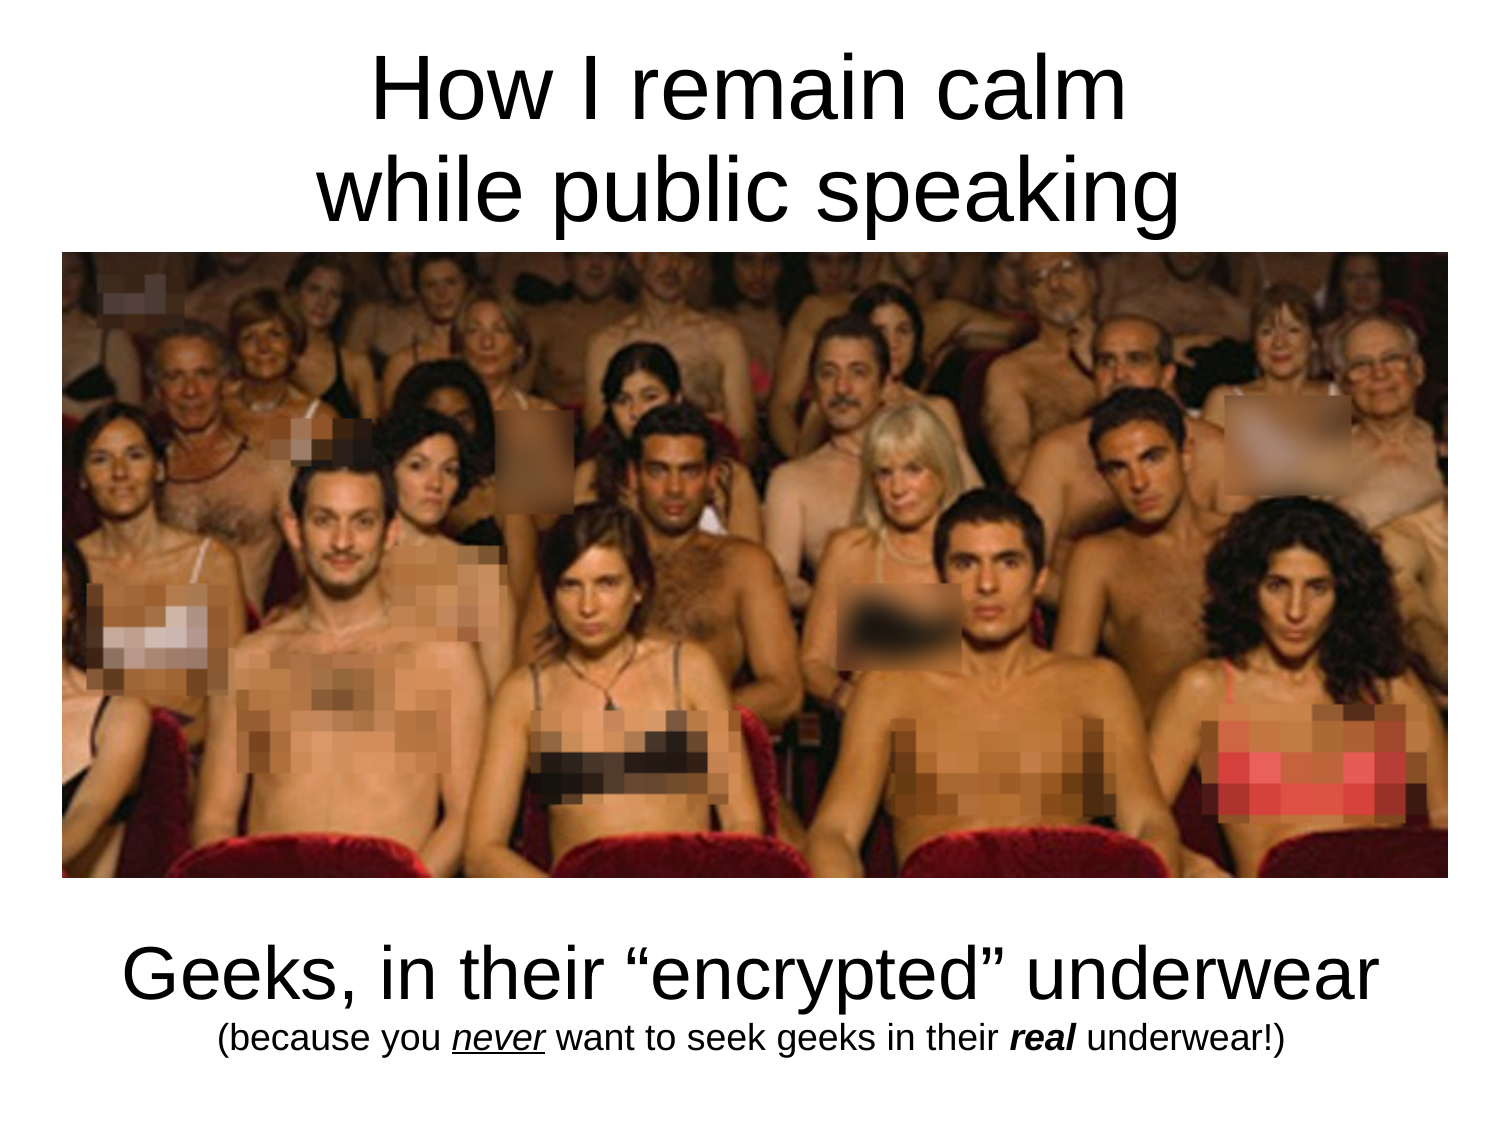

# How I remain calm while public speaking
Geeks, in their “encrypted” underwear
(because you never want to seek geeks in their real underwear!)